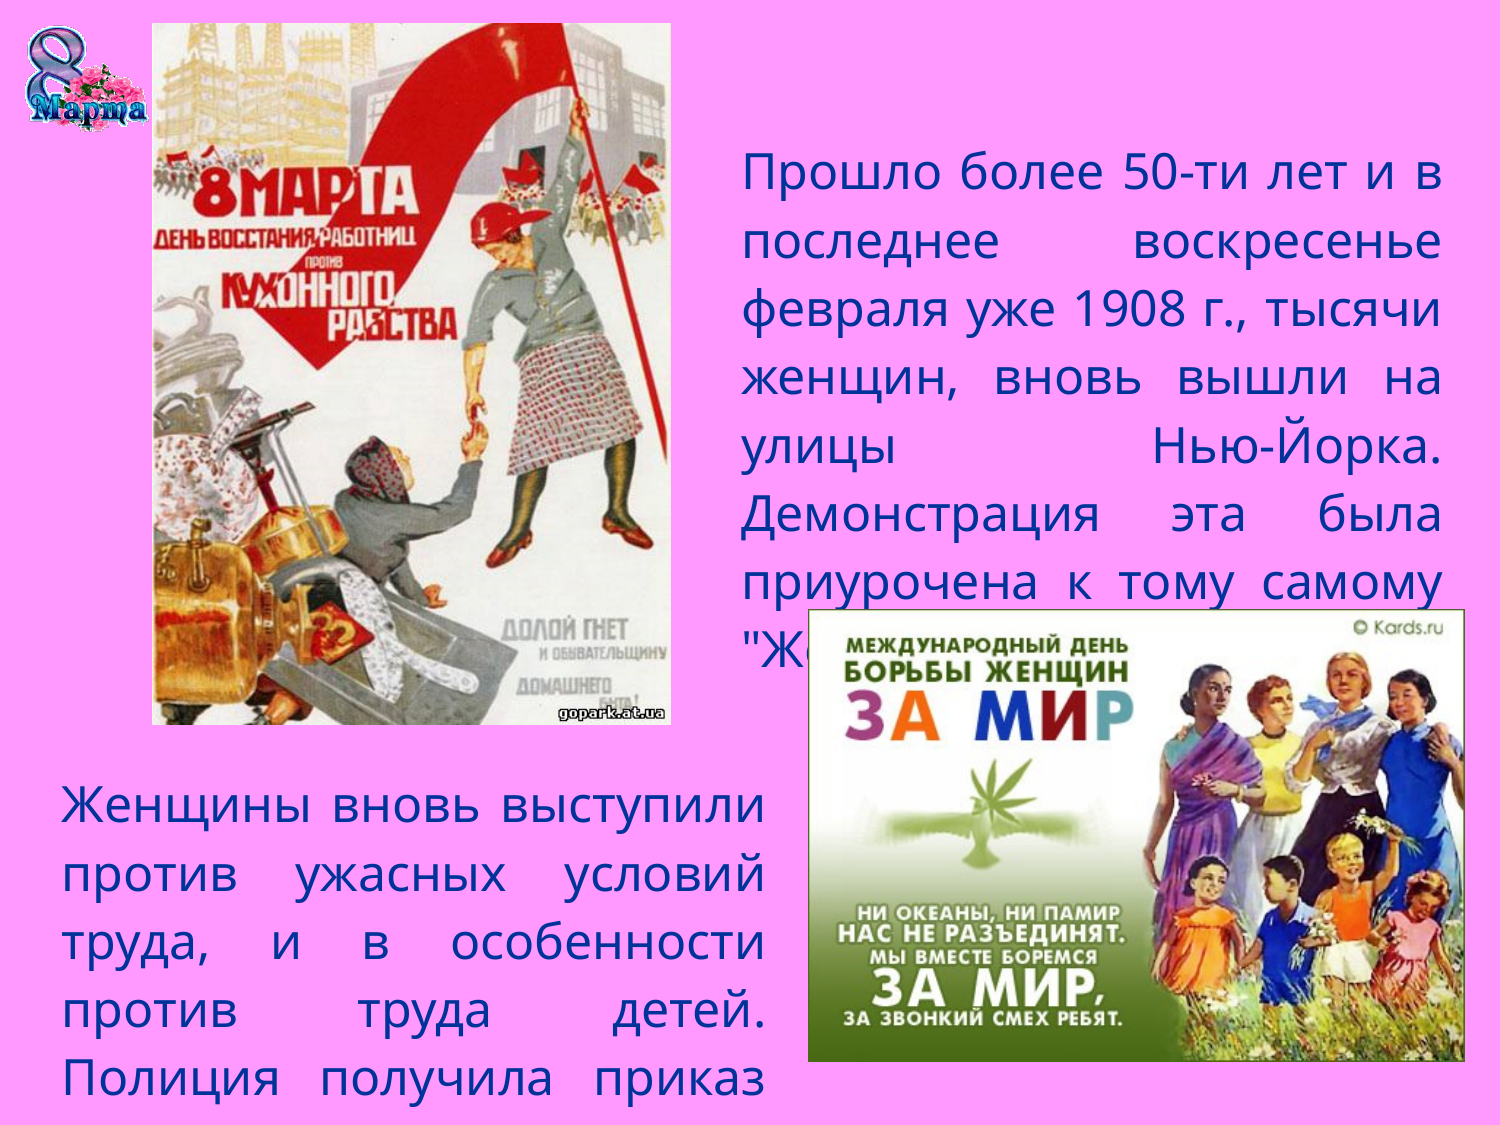

Прошло более 50-ти лет и в последнее воскресенье февраля уже 1908 г., тысячи женщин, вновь вышли на улицы Нью-Йорка. Демонстрация эта была приурочена к тому самому "Женскому дню" 1857 г.
Женщины вновь выступили против ужасных условий труда, и в особенности против труда детей. Полиция получила приказ разогнать демонстрацию. В ход были пущены шланги с грязной ледяной водой